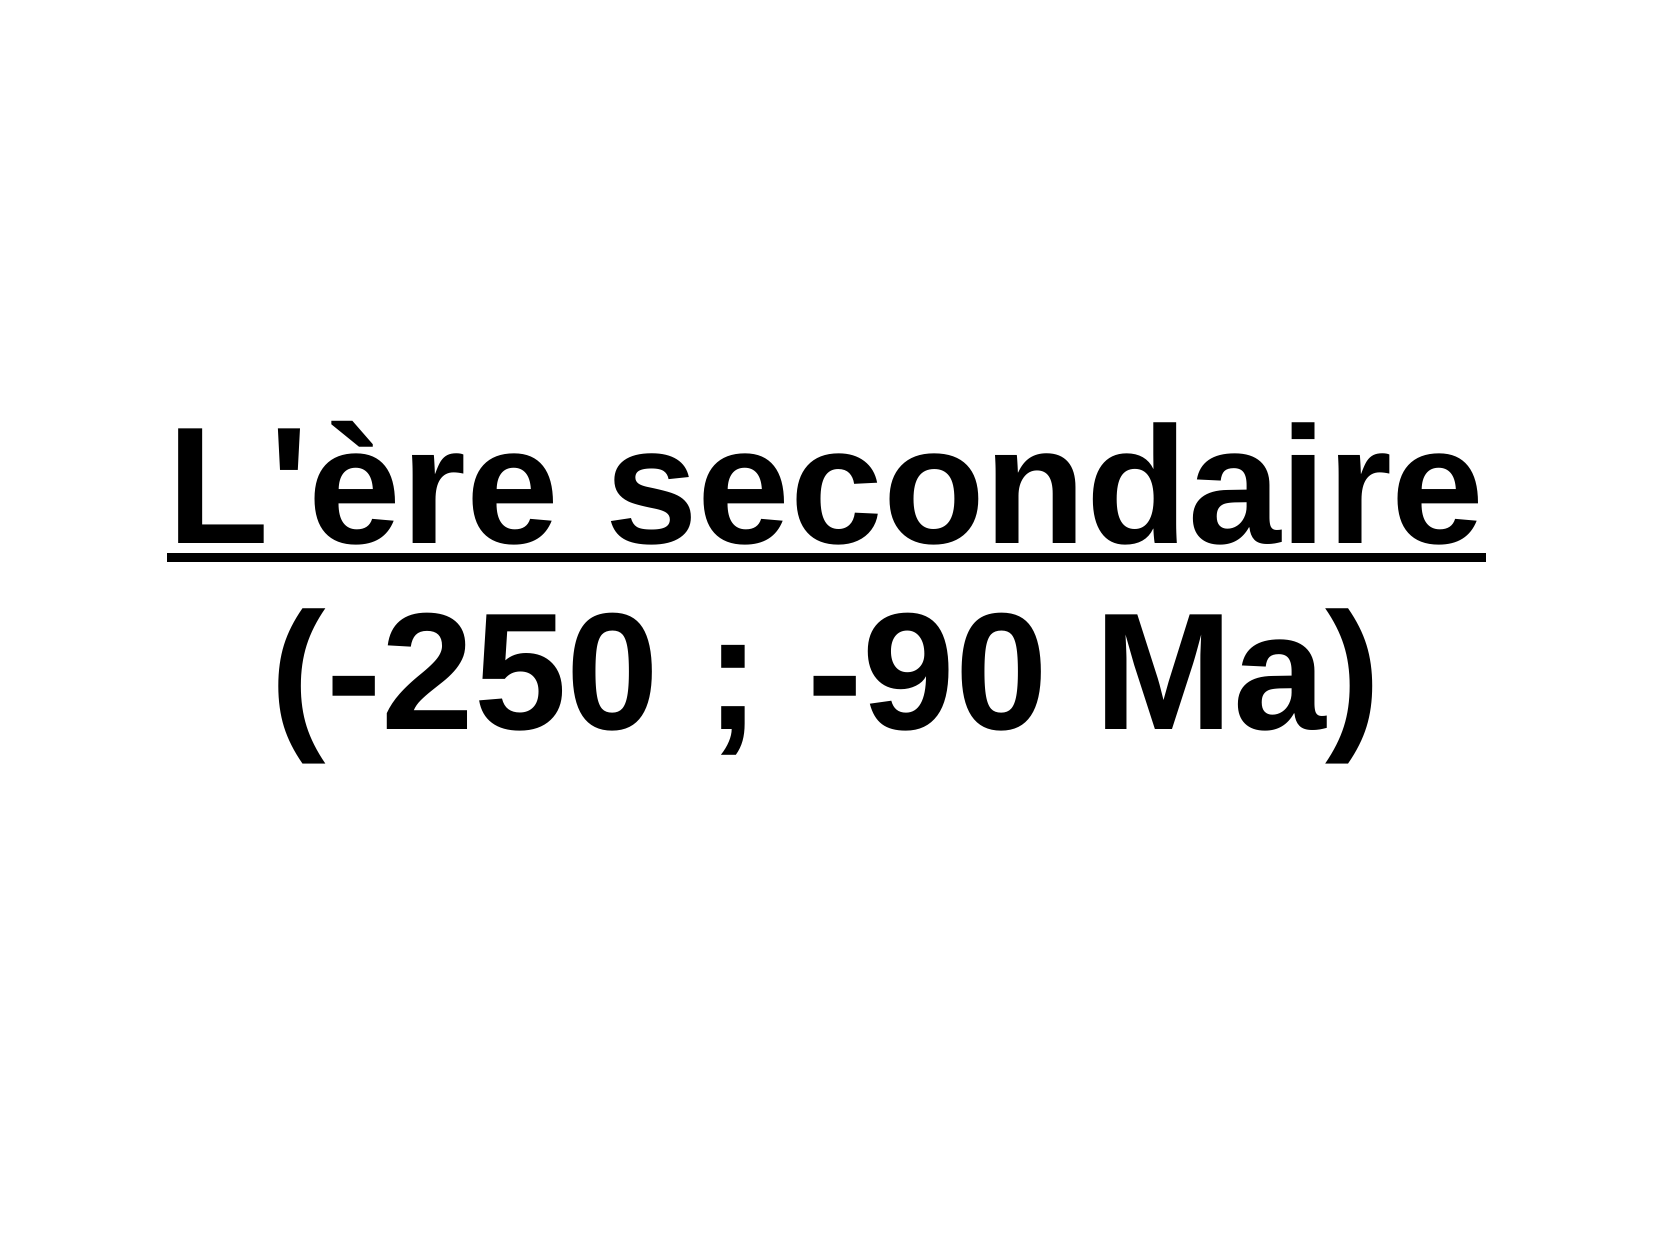

# L'ère secondaire
(-250 ; -90 Ma)